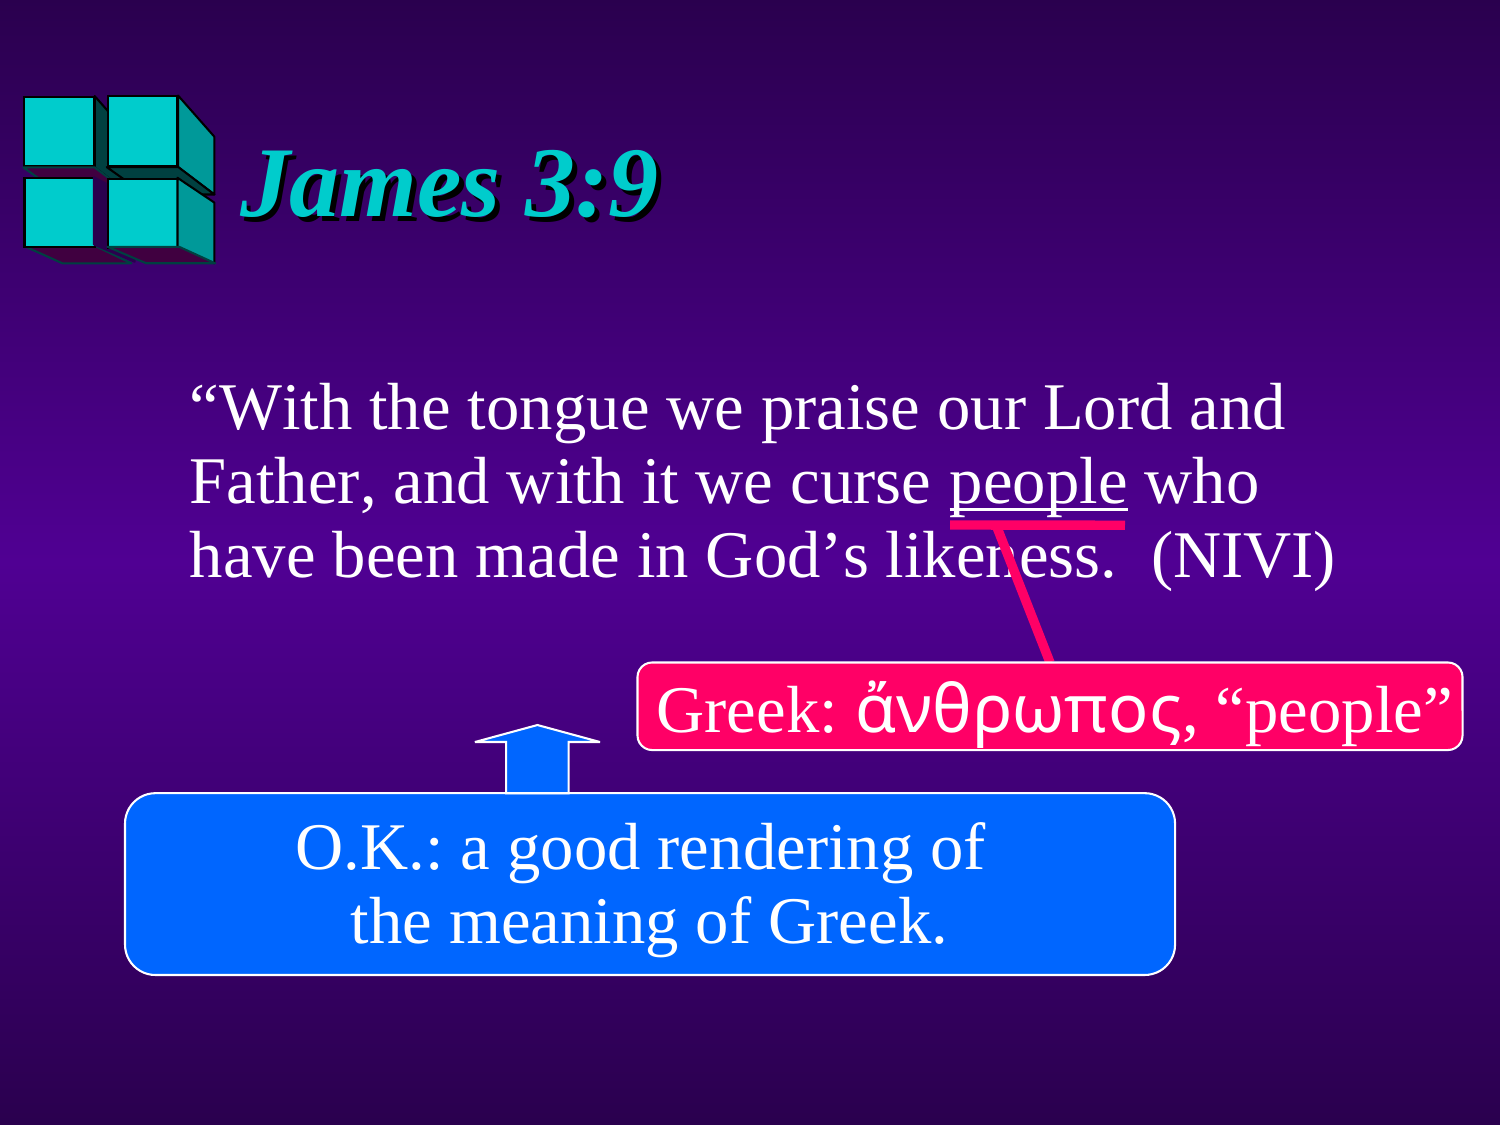

# James 3:9
“With the tongue we praise our Lord and Father, and with it we curse people who have been made in God’s likeness. (NIVI)
Greek: ἄνθρωπος, “people”
O.K.: a good rendering of
the meaning of Greek.